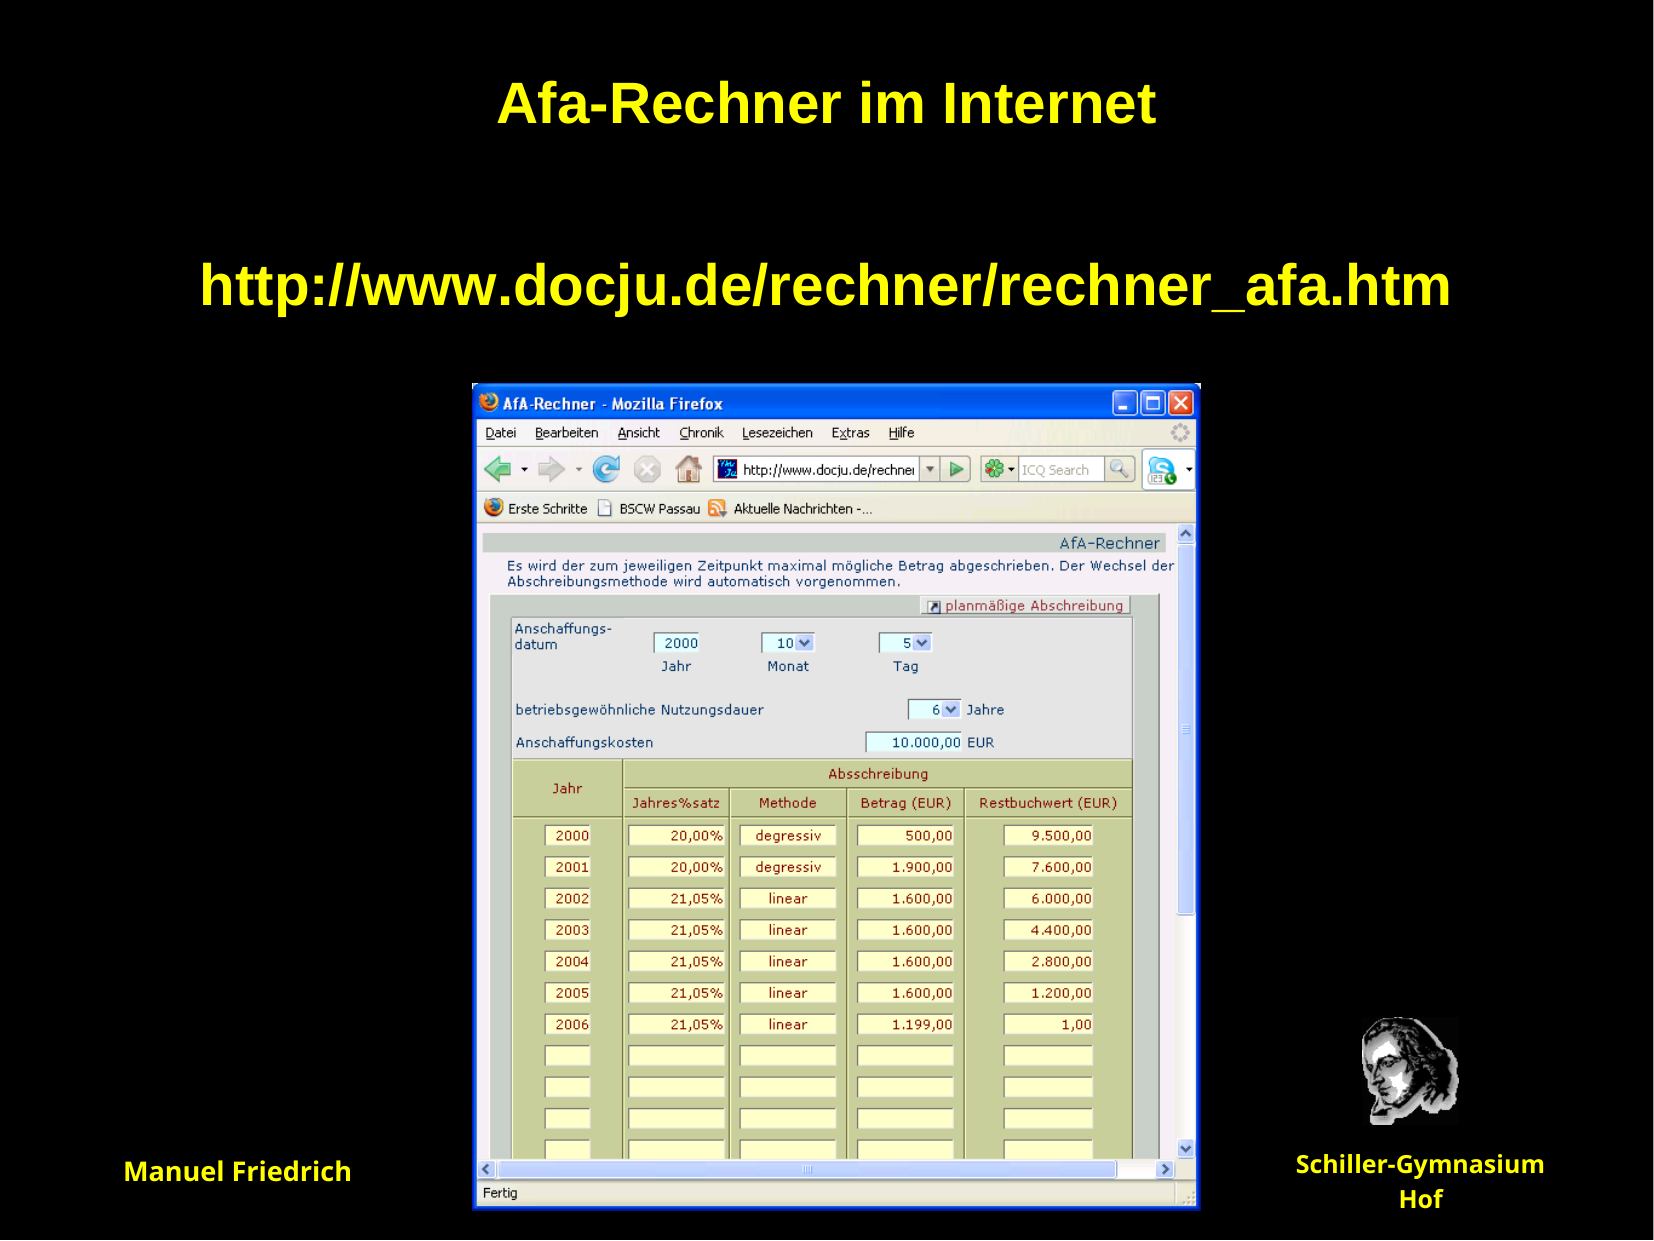

Afa-Rechner im Internet
http://www.docju.de/rechner/rechner_afa.htm
Schiller-Gymnasium
Hof
Manuel Friedrich